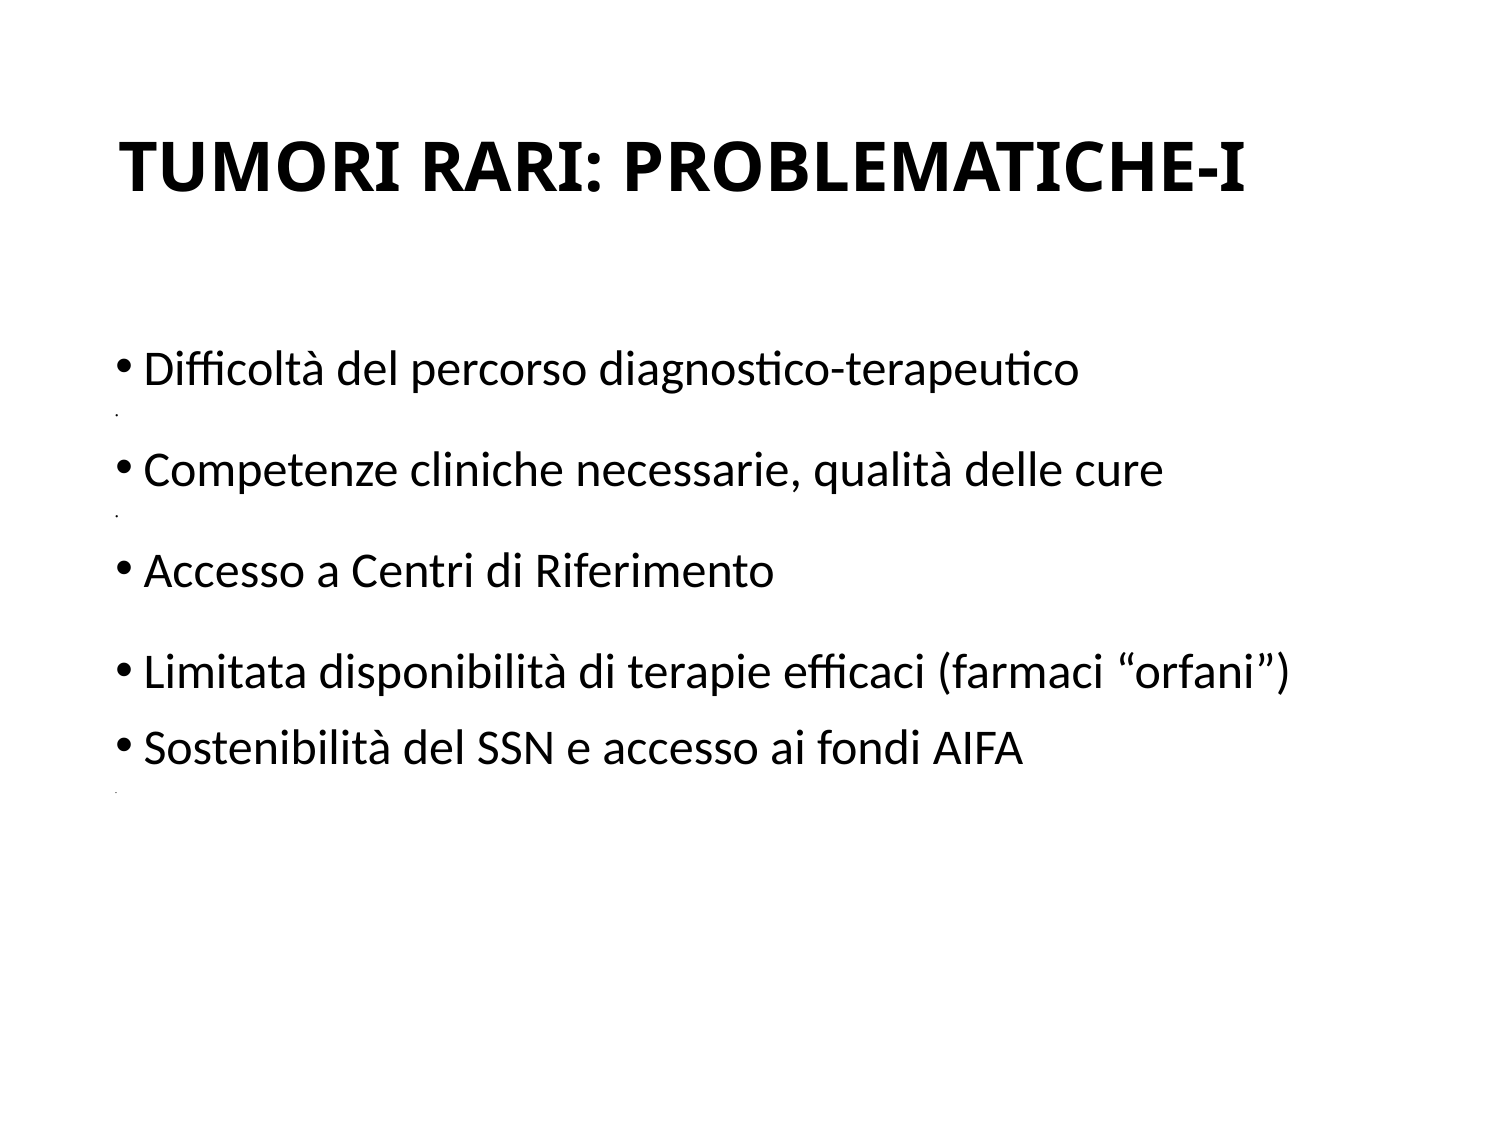

# TUMORI RARI: PROBLEMATICHE-I
Difficoltà del percorso diagnostico-terapeutico
Competenze cliniche necessarie, qualità delle cure
Accesso a Centri di Riferimento
Limitata disponibilità di terapie efficaci (farmaci “orfani”)
Sostenibilità del SSN e accesso ai fondi AIFA